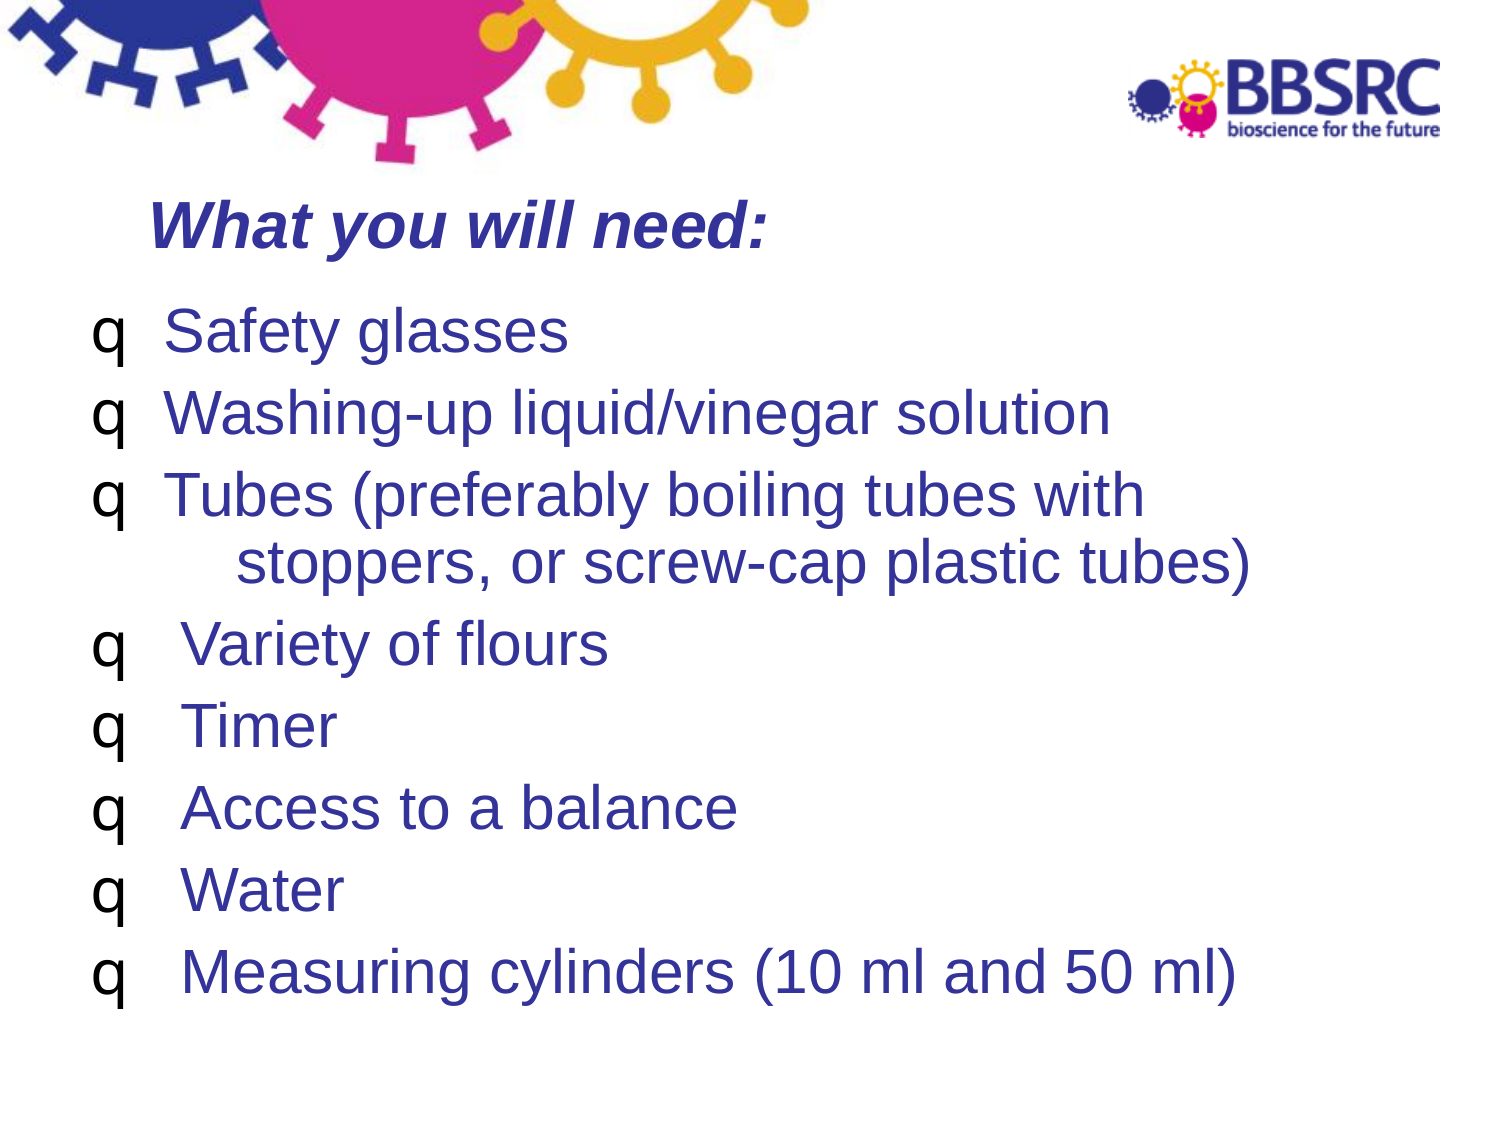

# What you will need:
 Safety glasses
 Washing-up liquid/vinegar solution
Tubes (preferably boiling tubes with stoppers, or screw-cap plastic tubes)
 Variety of flours
 Timer
 Access to a balance
 Water
 Measuring cylinders (10 ml and 50 ml)